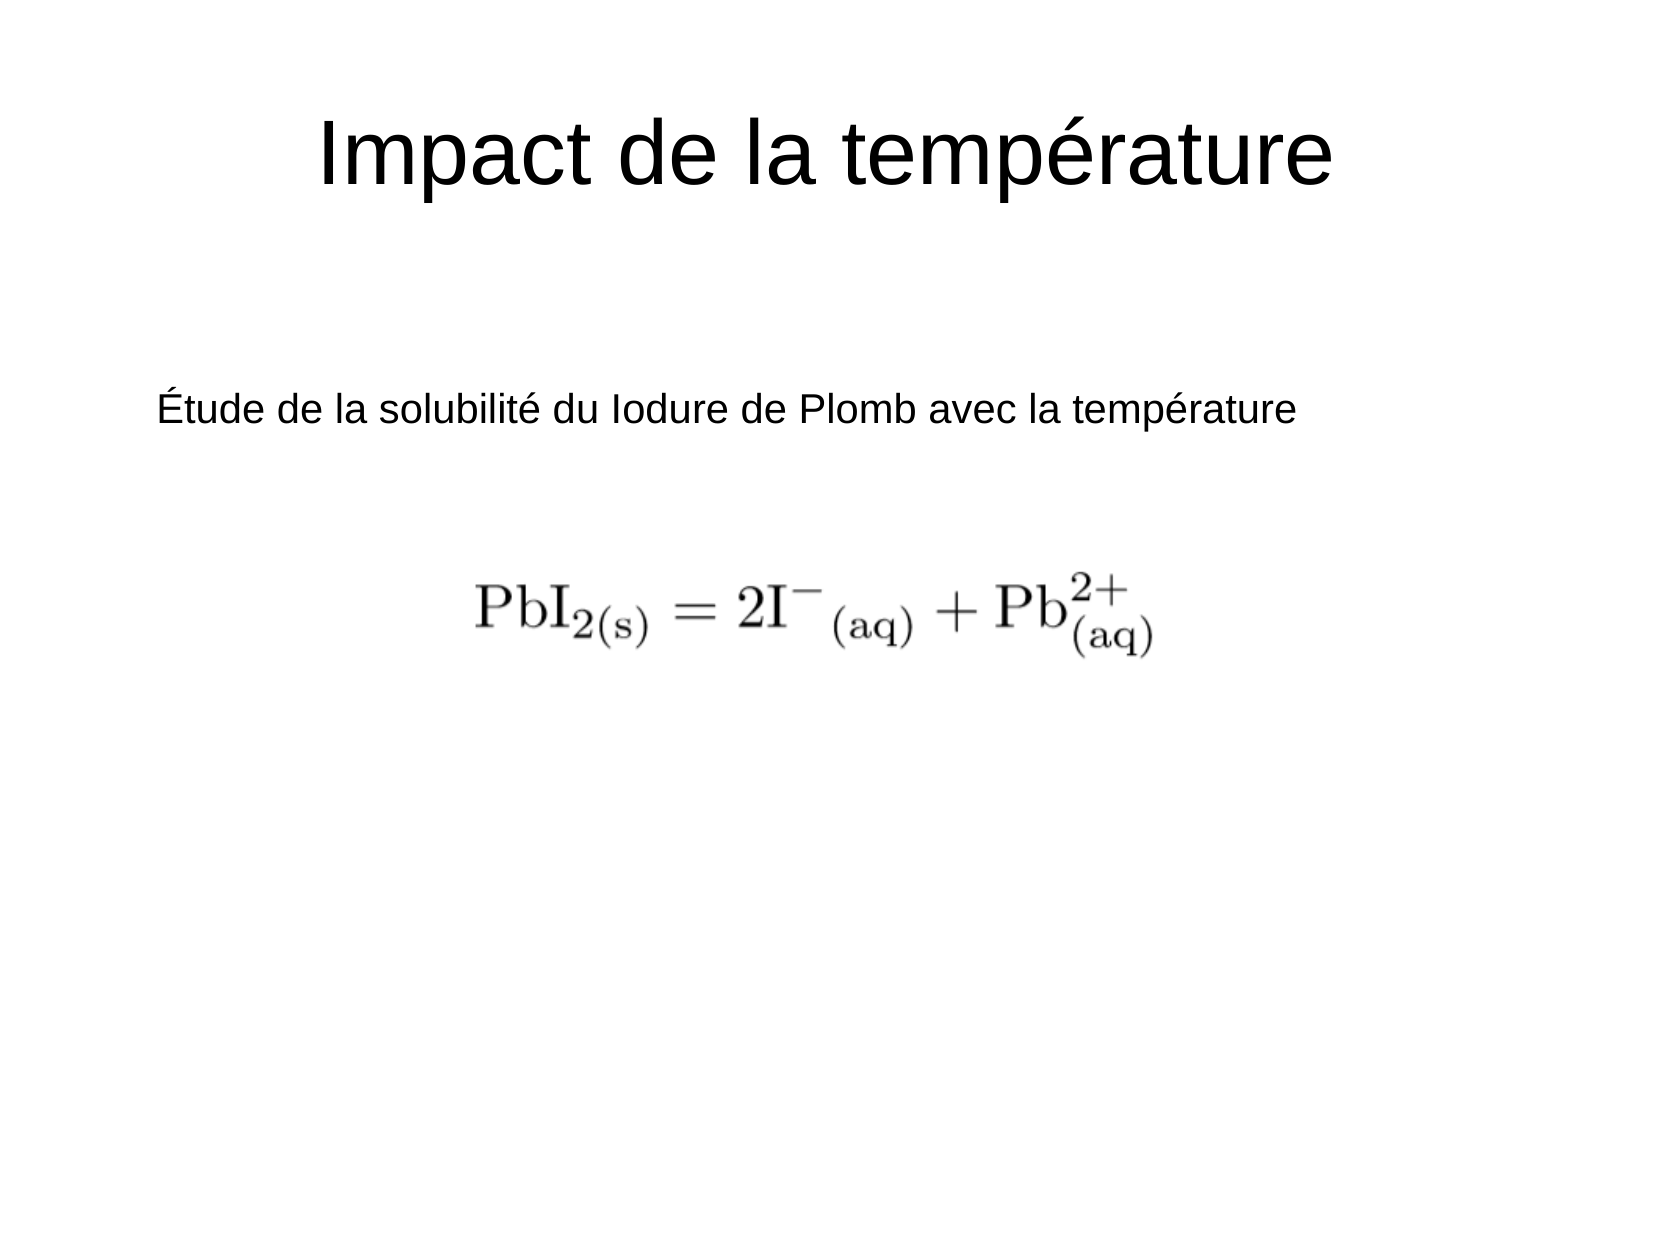

# Impact de la température
Étude de la solubilité du Iodure de Plomb avec la température